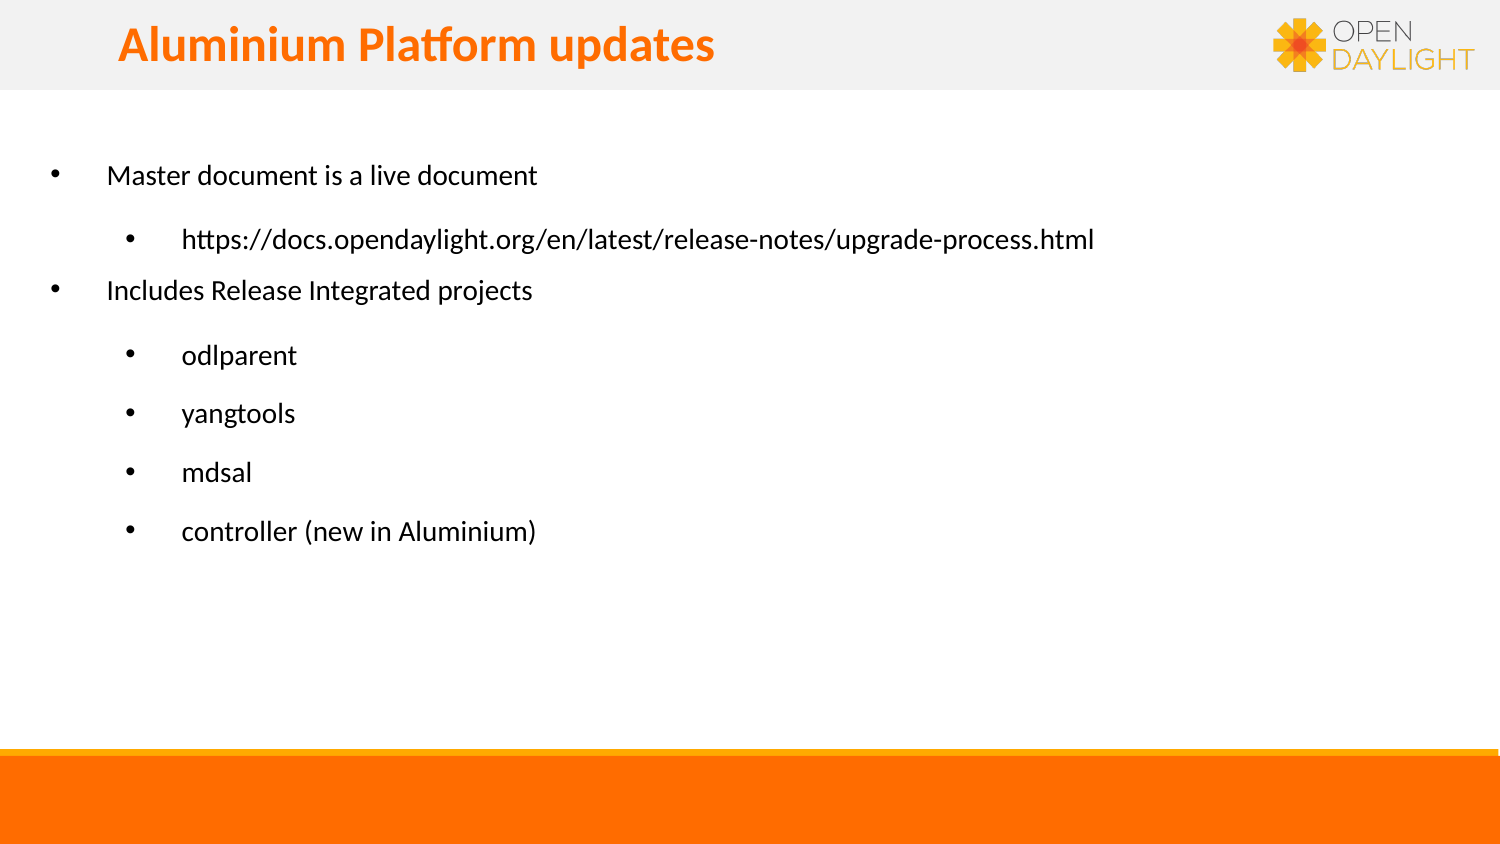

# Aluminium Platform updates
Master document is a live document
https://docs.opendaylight.org/en/latest/release-notes/upgrade-process.html
Includes Release Integrated projects
odlparent
yangtools
mdsal
controller (new in Aluminium)